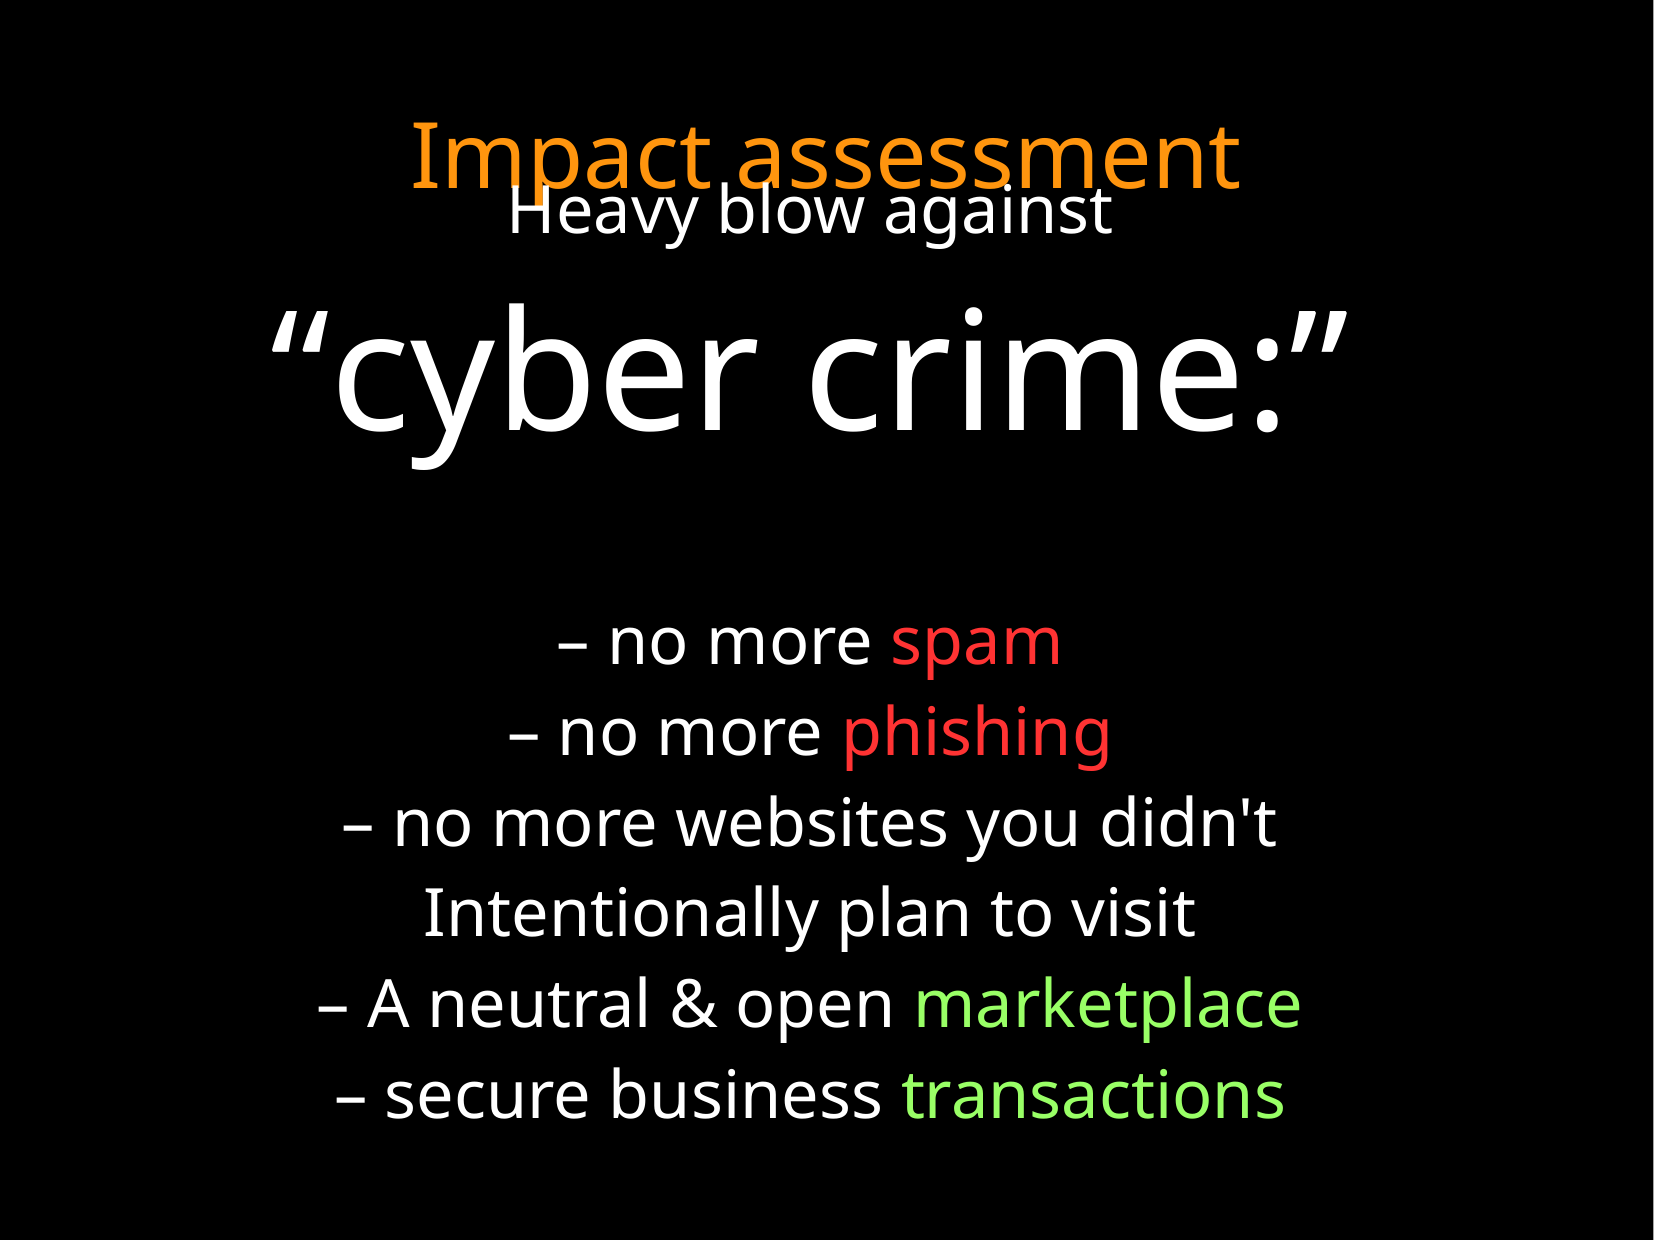

# Impact assessment
Heavy blow against
“cyber crime:”
– no more spam
– no more phishing
– no more websites you didn't
Intentionally plan to visit
– A neutral & open marketplace
– secure business transactions